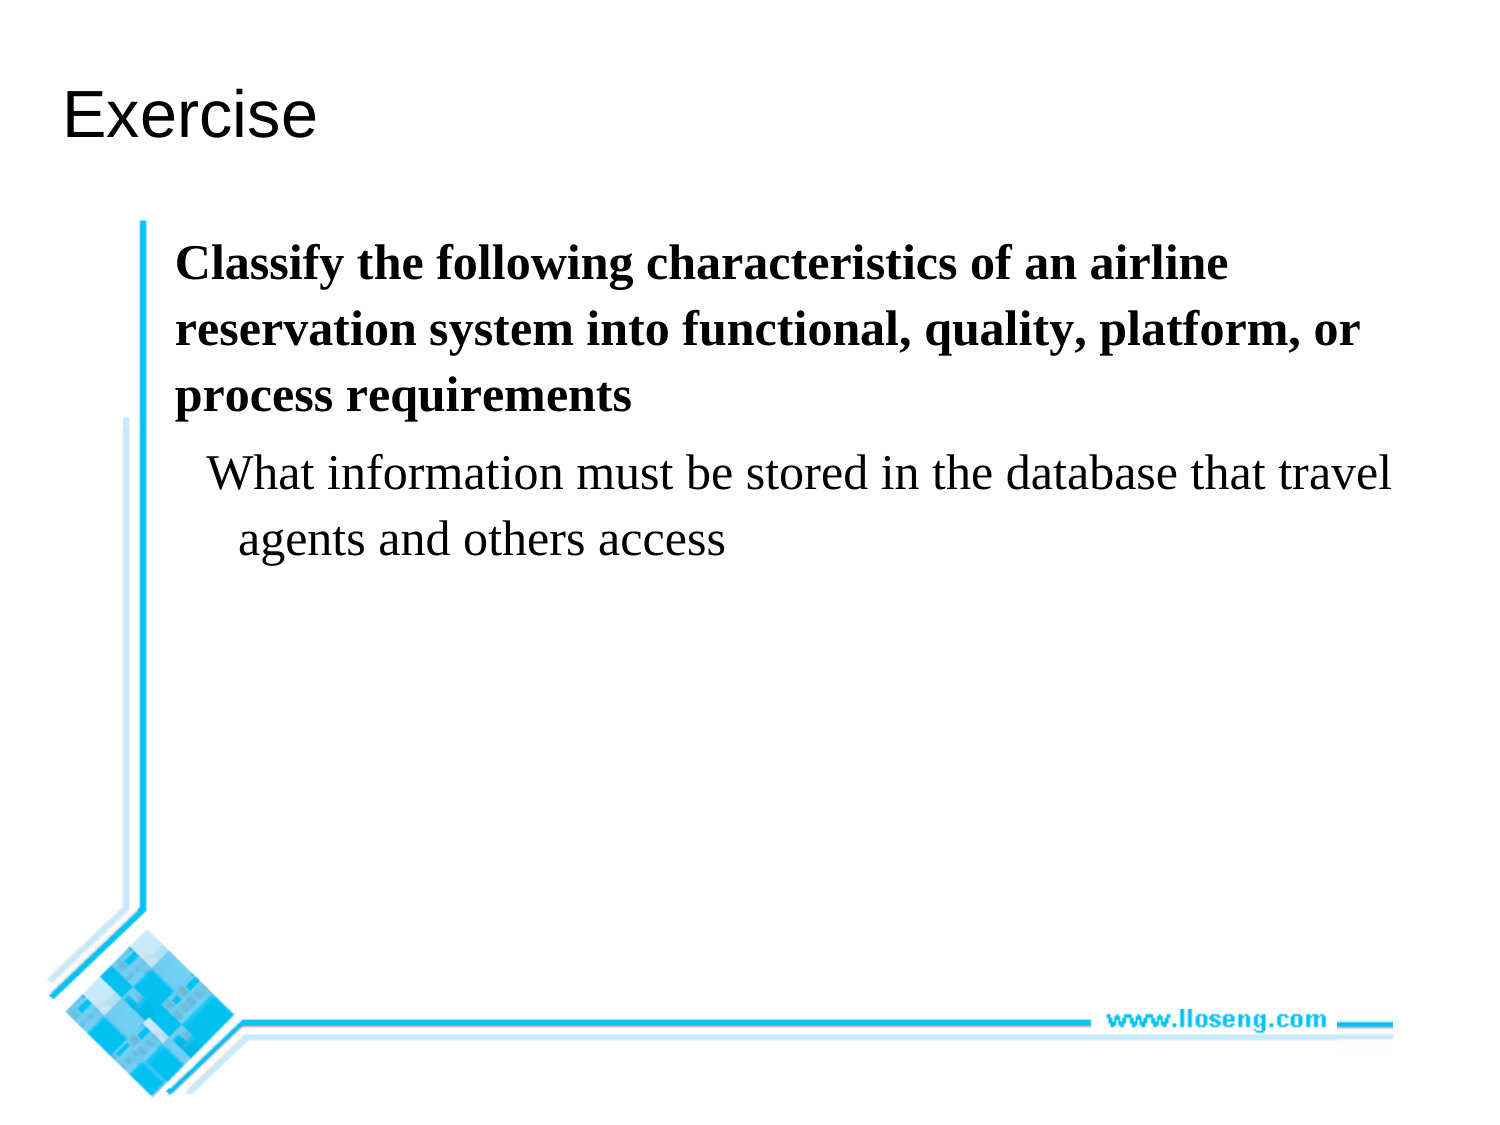

# Exercise
Classify the following characteristics of an airline reservation system into functional, quality, platform, or process requirements
What information must be stored in the database that travel agents and others access